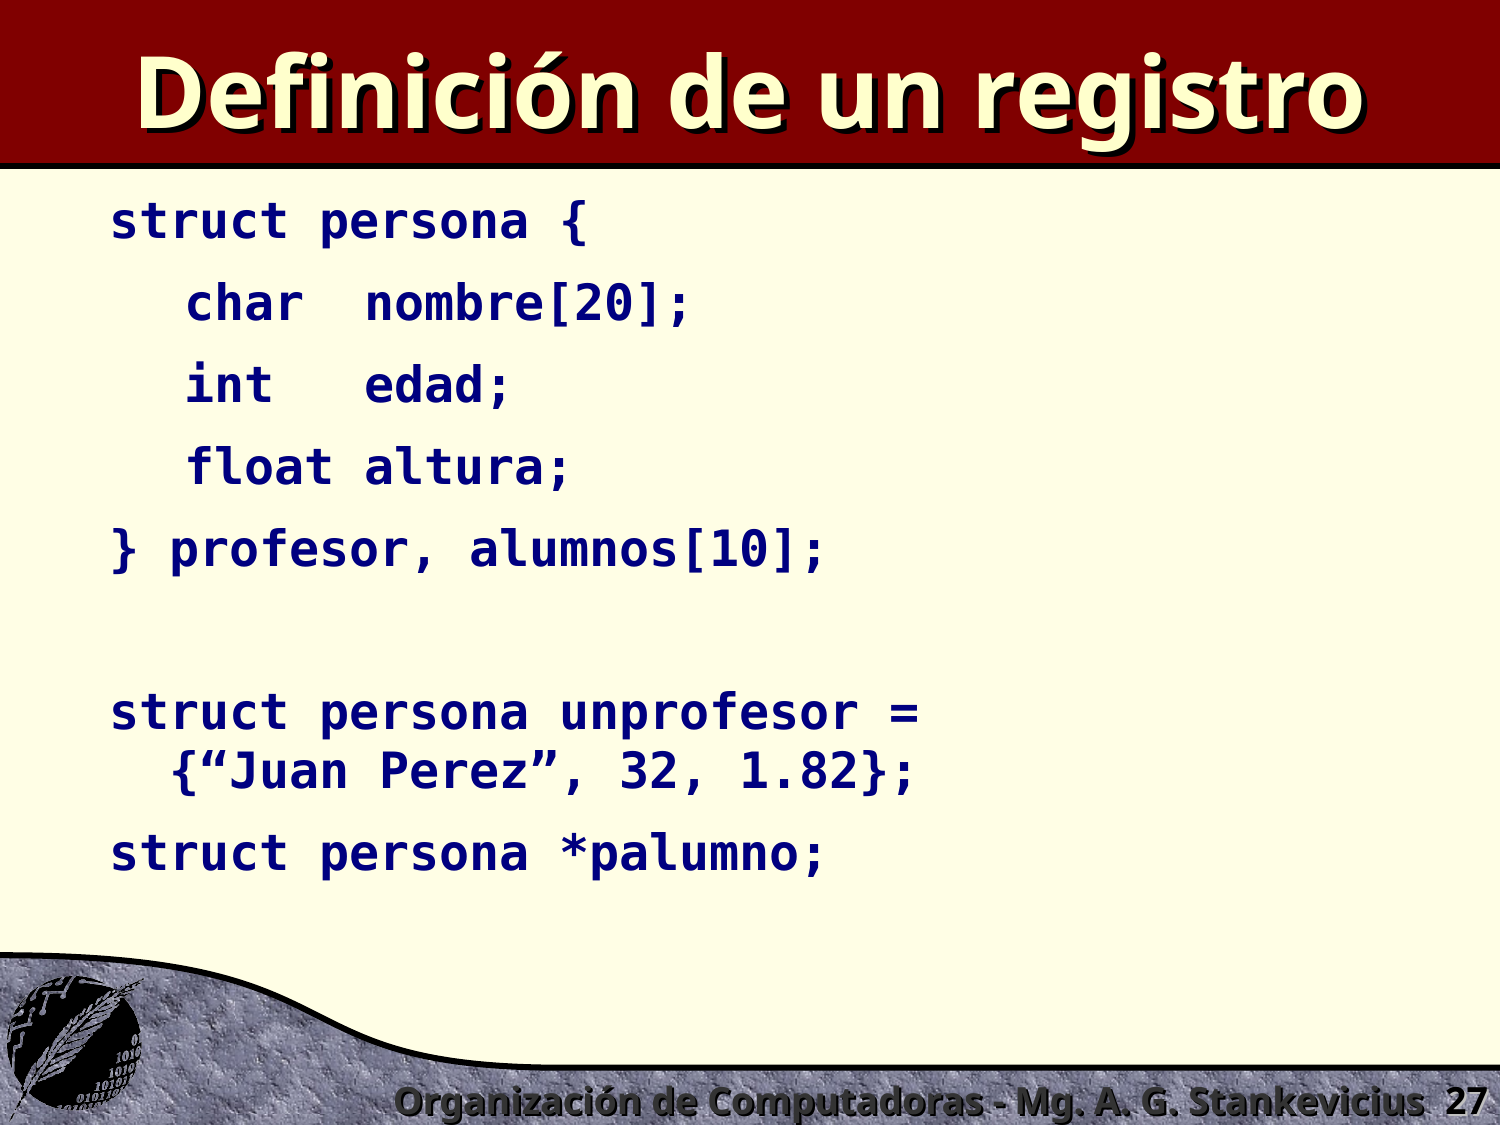

# Definición de un registro
struct persona {
	char nombre[20];
	int edad;
	float altura;
} profesor, alumnos[10];
struct persona unprofesor =
 {“Juan Perez”, 32, 1.82};
struct persona *palumno;
27